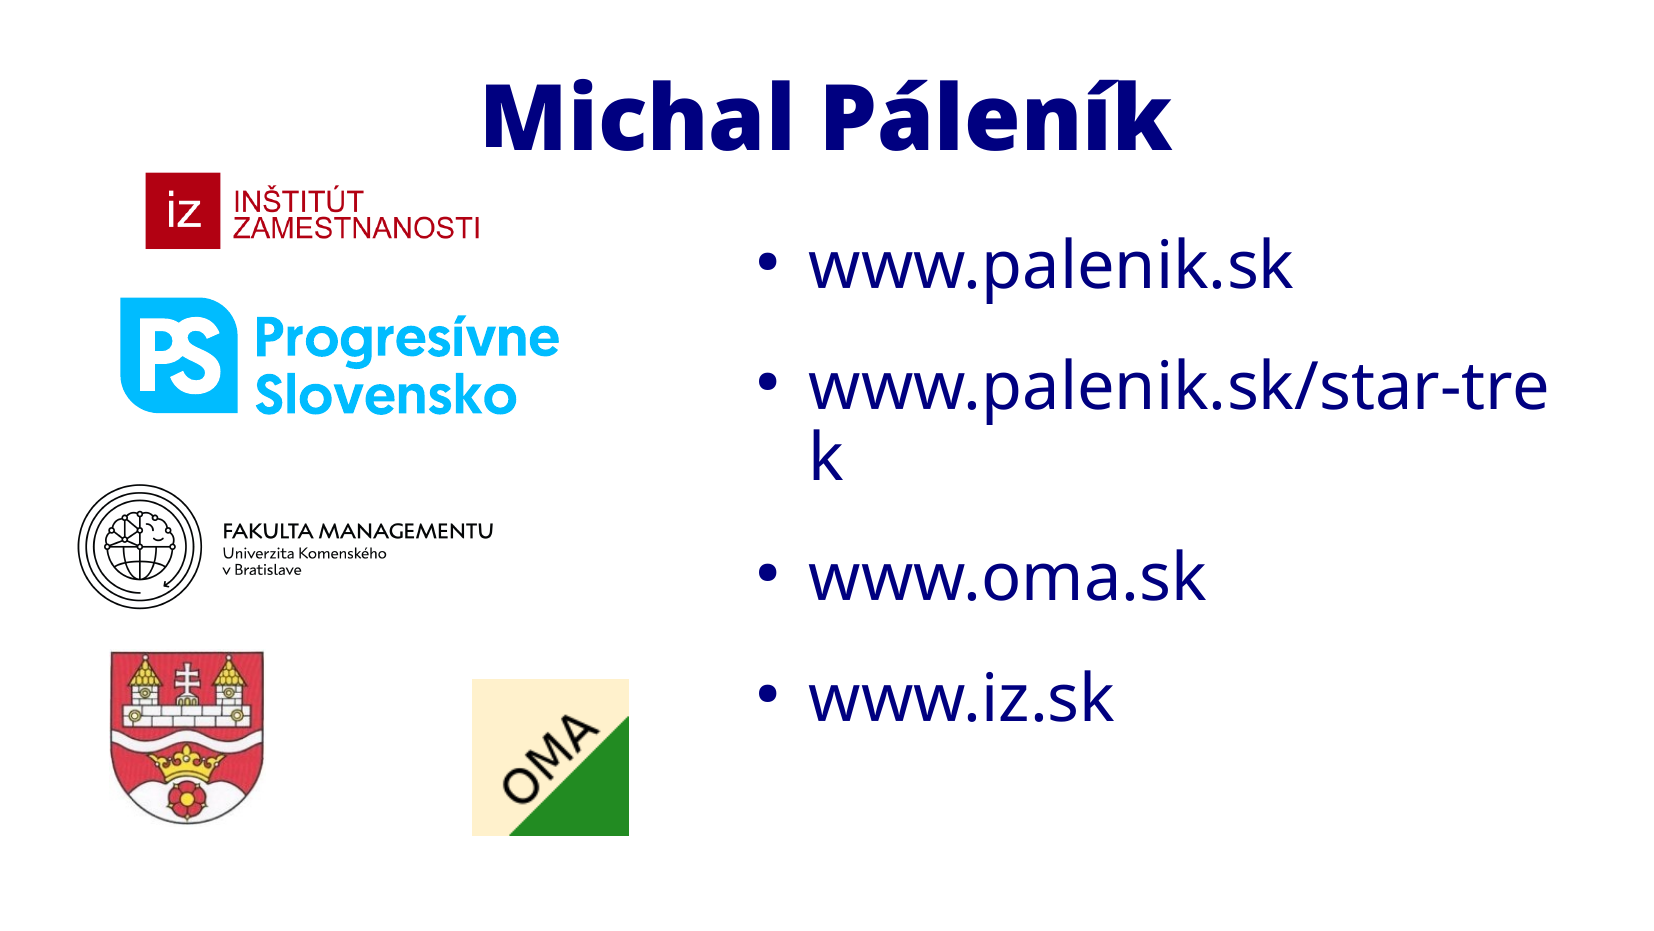

# Michal Páleník
www.palenik.sk
www.palenik.sk/star-trek
www.oma.sk
www.iz.sk